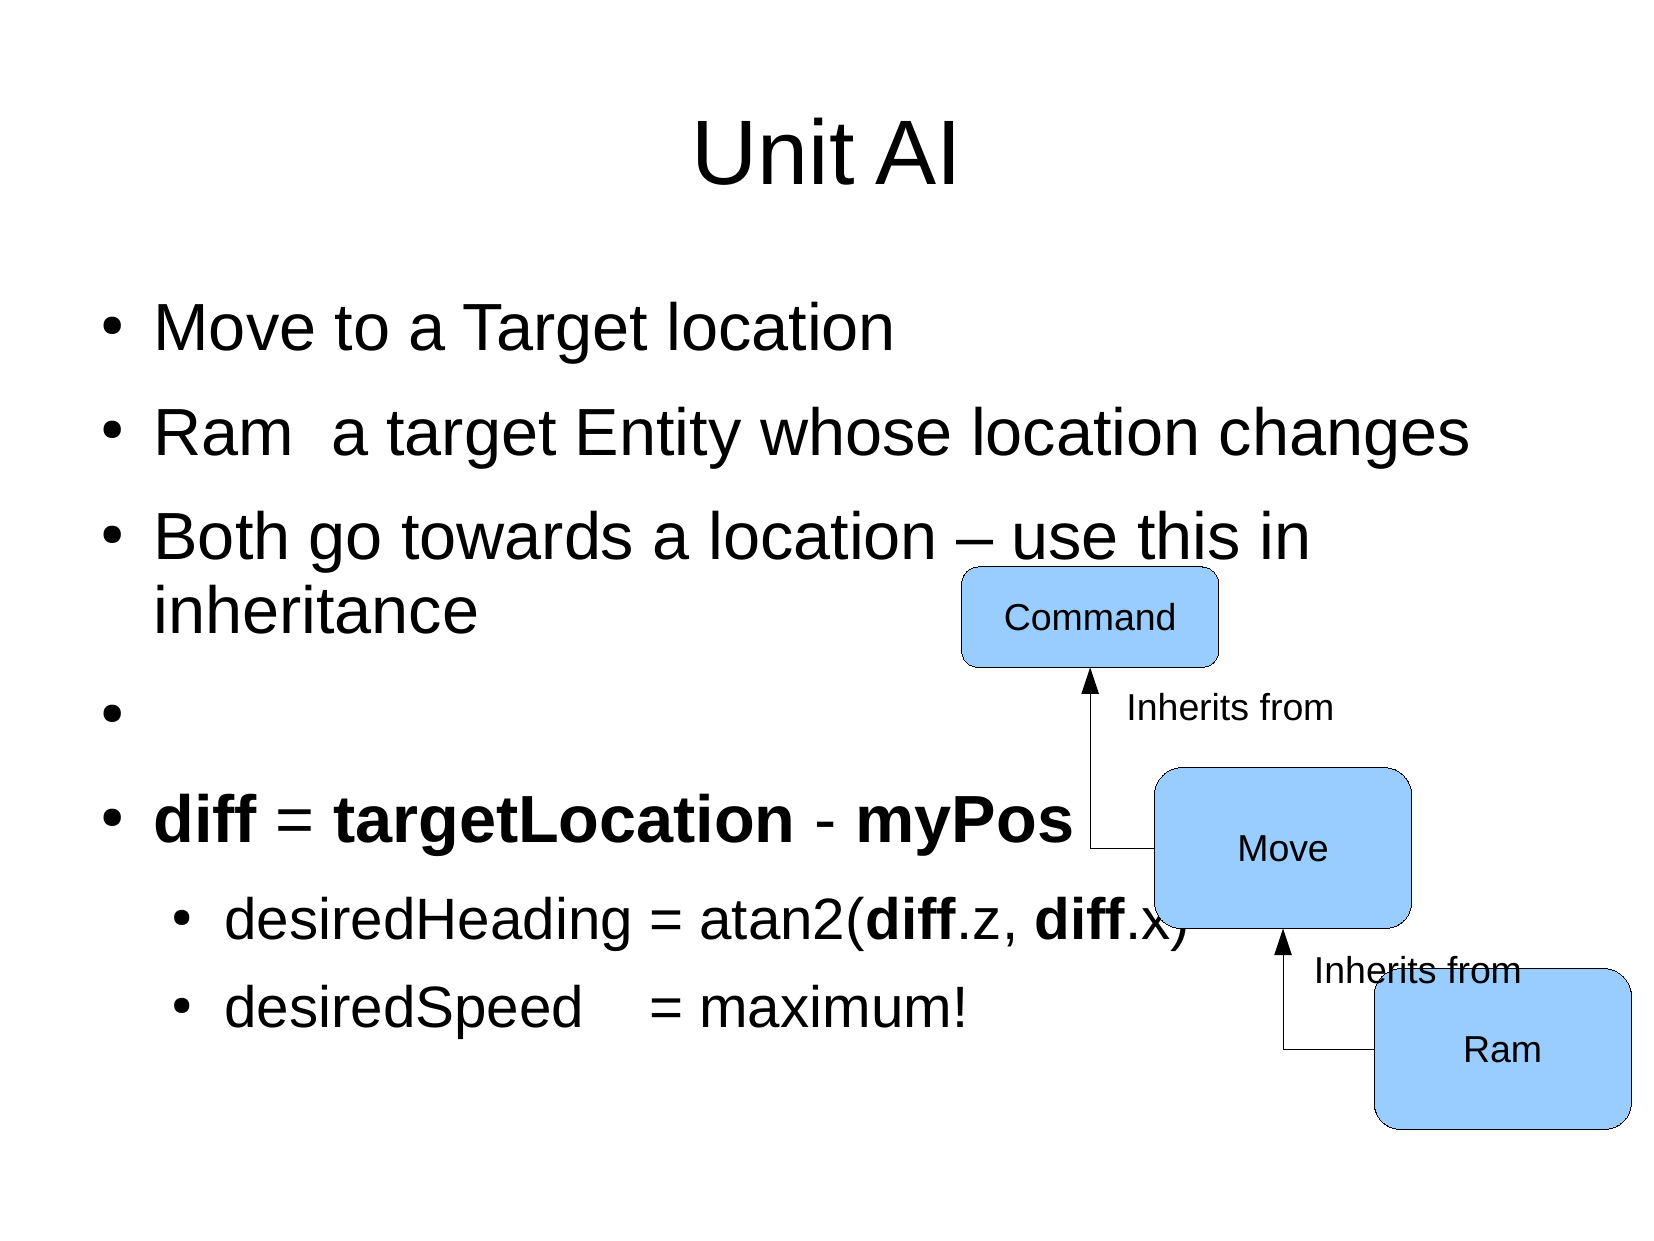

# Unit AI
Move to a Target location
Ram a target Entity whose location changes
Both go towards a location – use this in inheritance
diff = targetLocation - myPos
desiredHeading = atan2(diff.z, diff.x)
desiredSpeed = maximum!
Command
Inherits from
Move
Inherits from
Ram